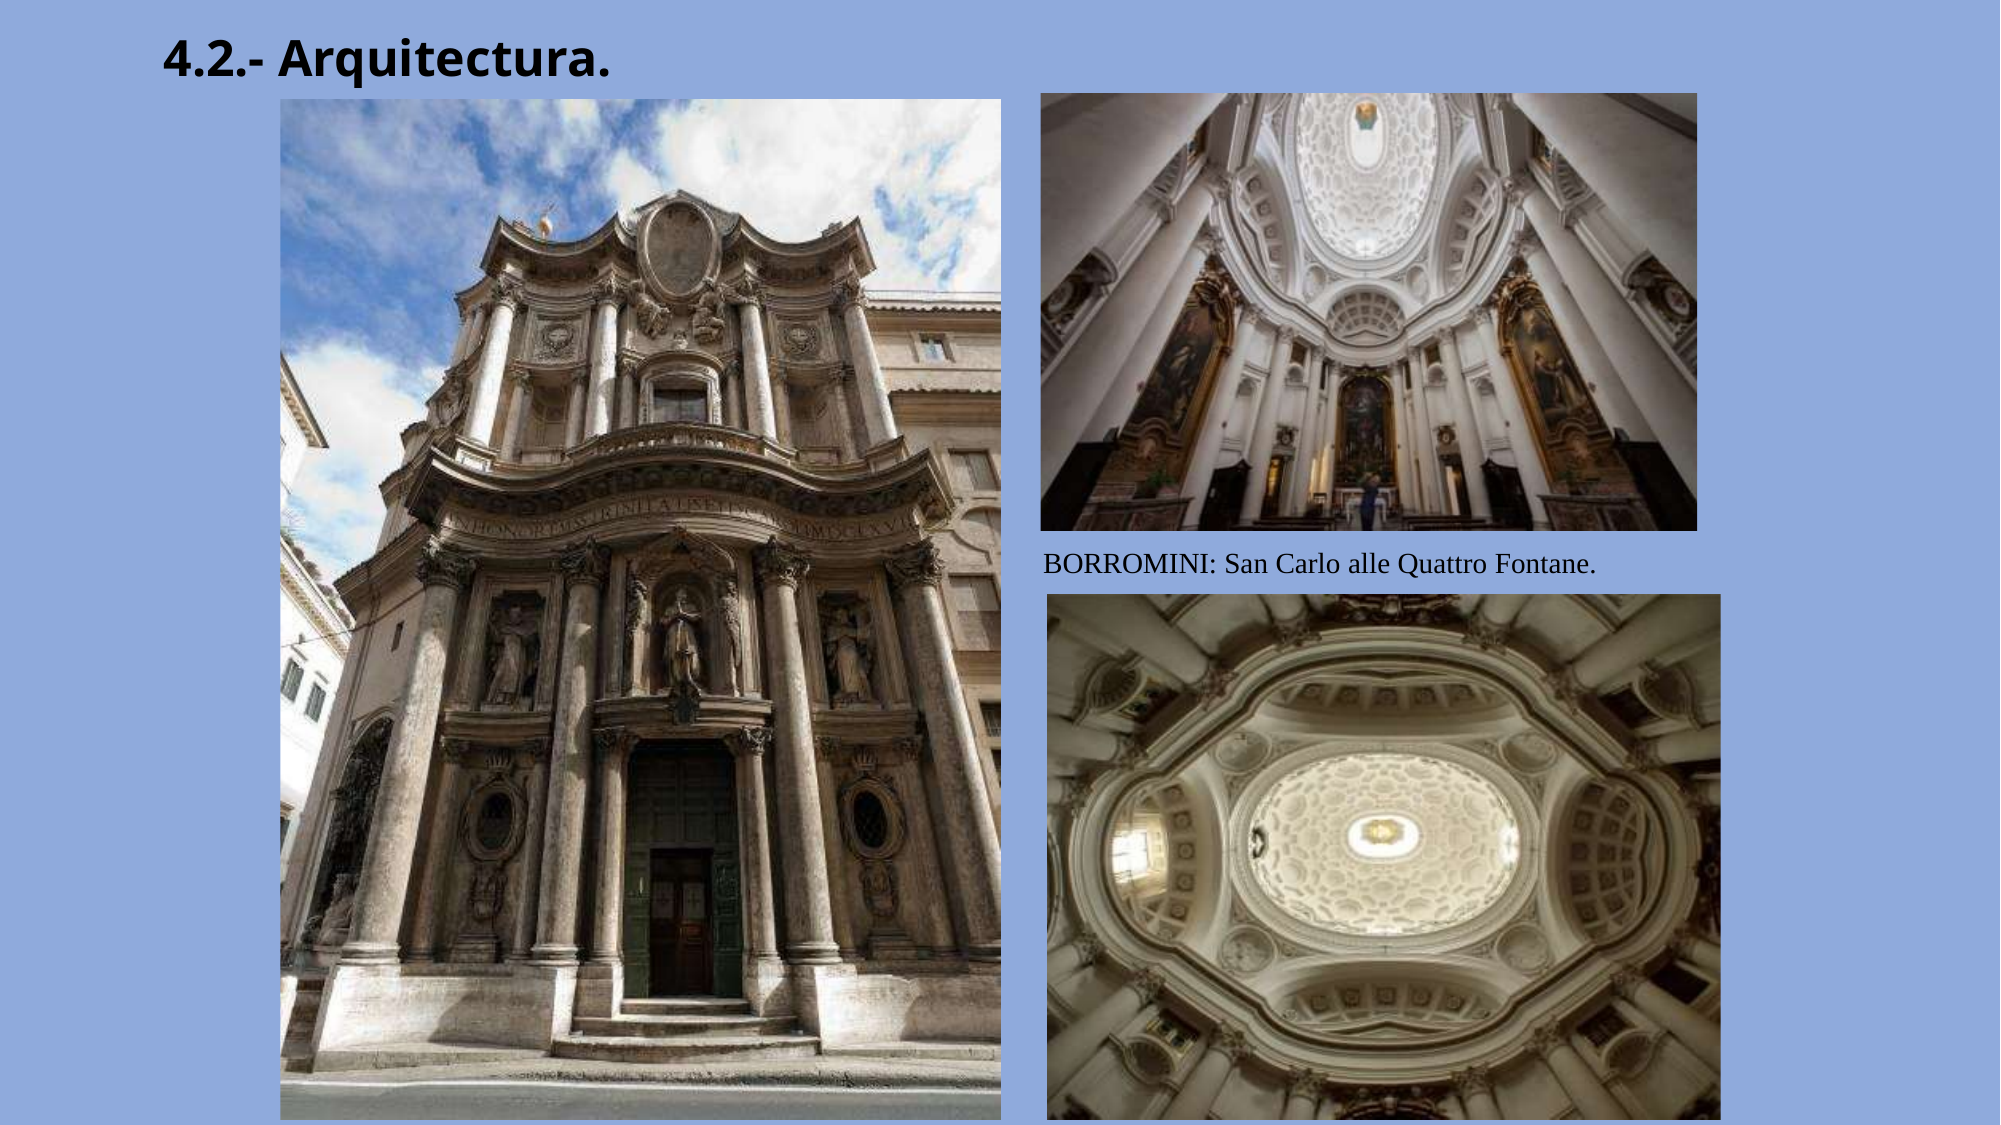

# 4.2.- Arquitectura.
BORROMINI: San Carlo alle Quattro Fontane.